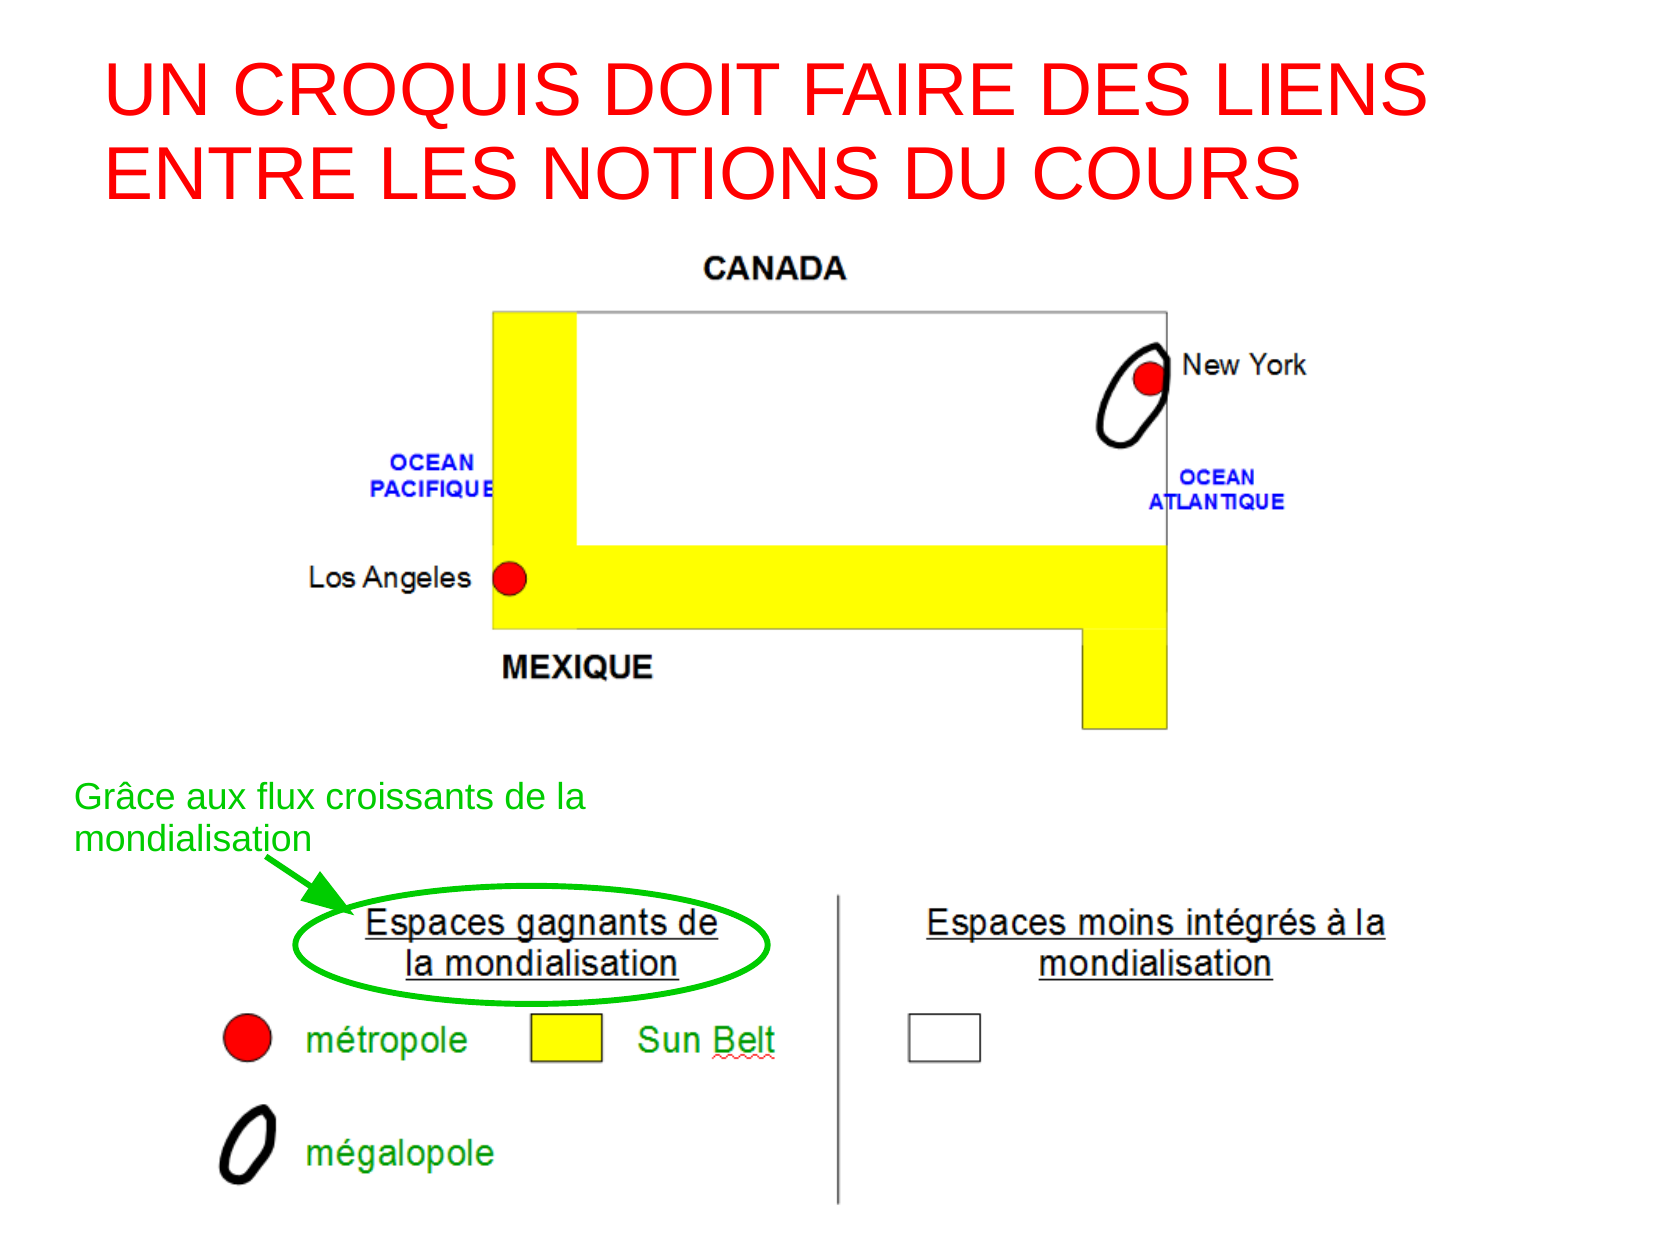

UN CROQUIS DOIT FAIRE DES LIENS ENTRE LES NOTIONS DU COURS
Grâce aux flux croissants de la mondialisation